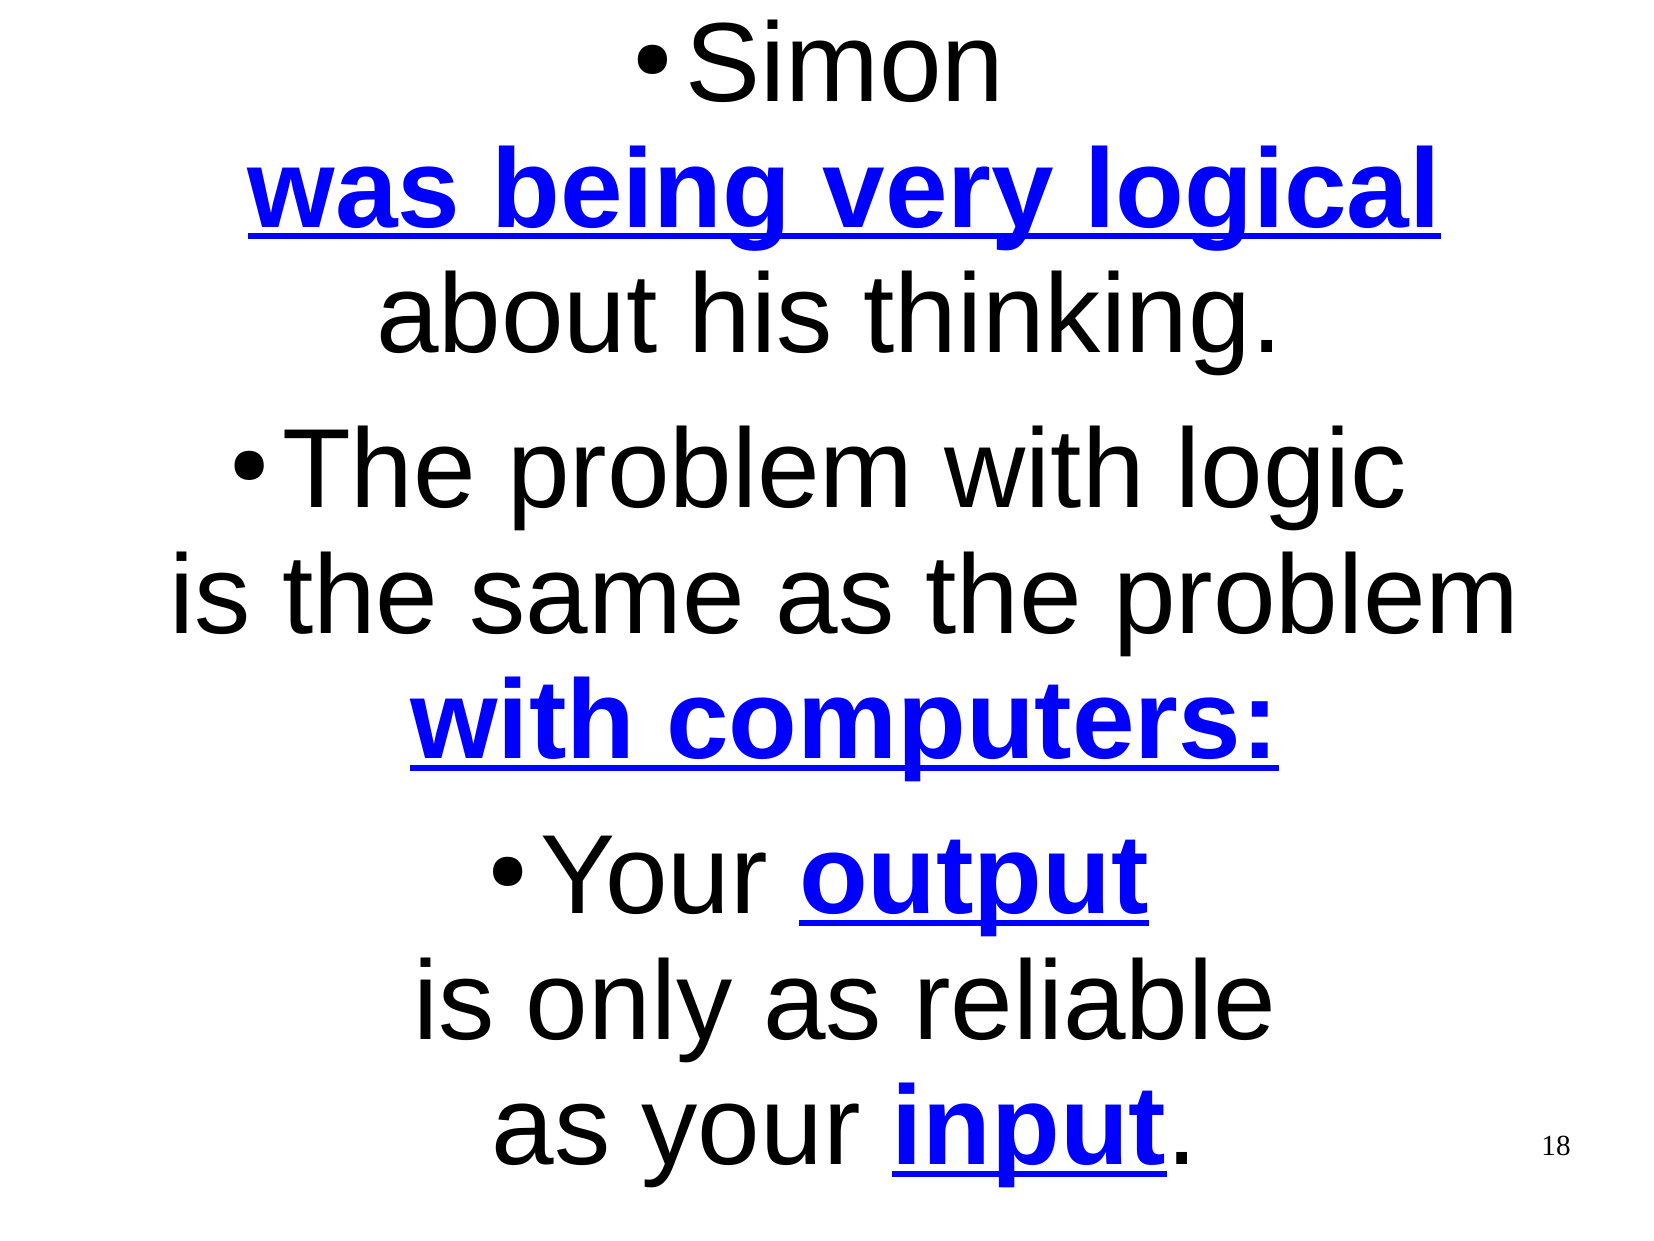

# Simon was being very logical about his thinking.
The problem with logic
is the same as the problem
with computers:
Your output
is only as reliable
as your input.
18